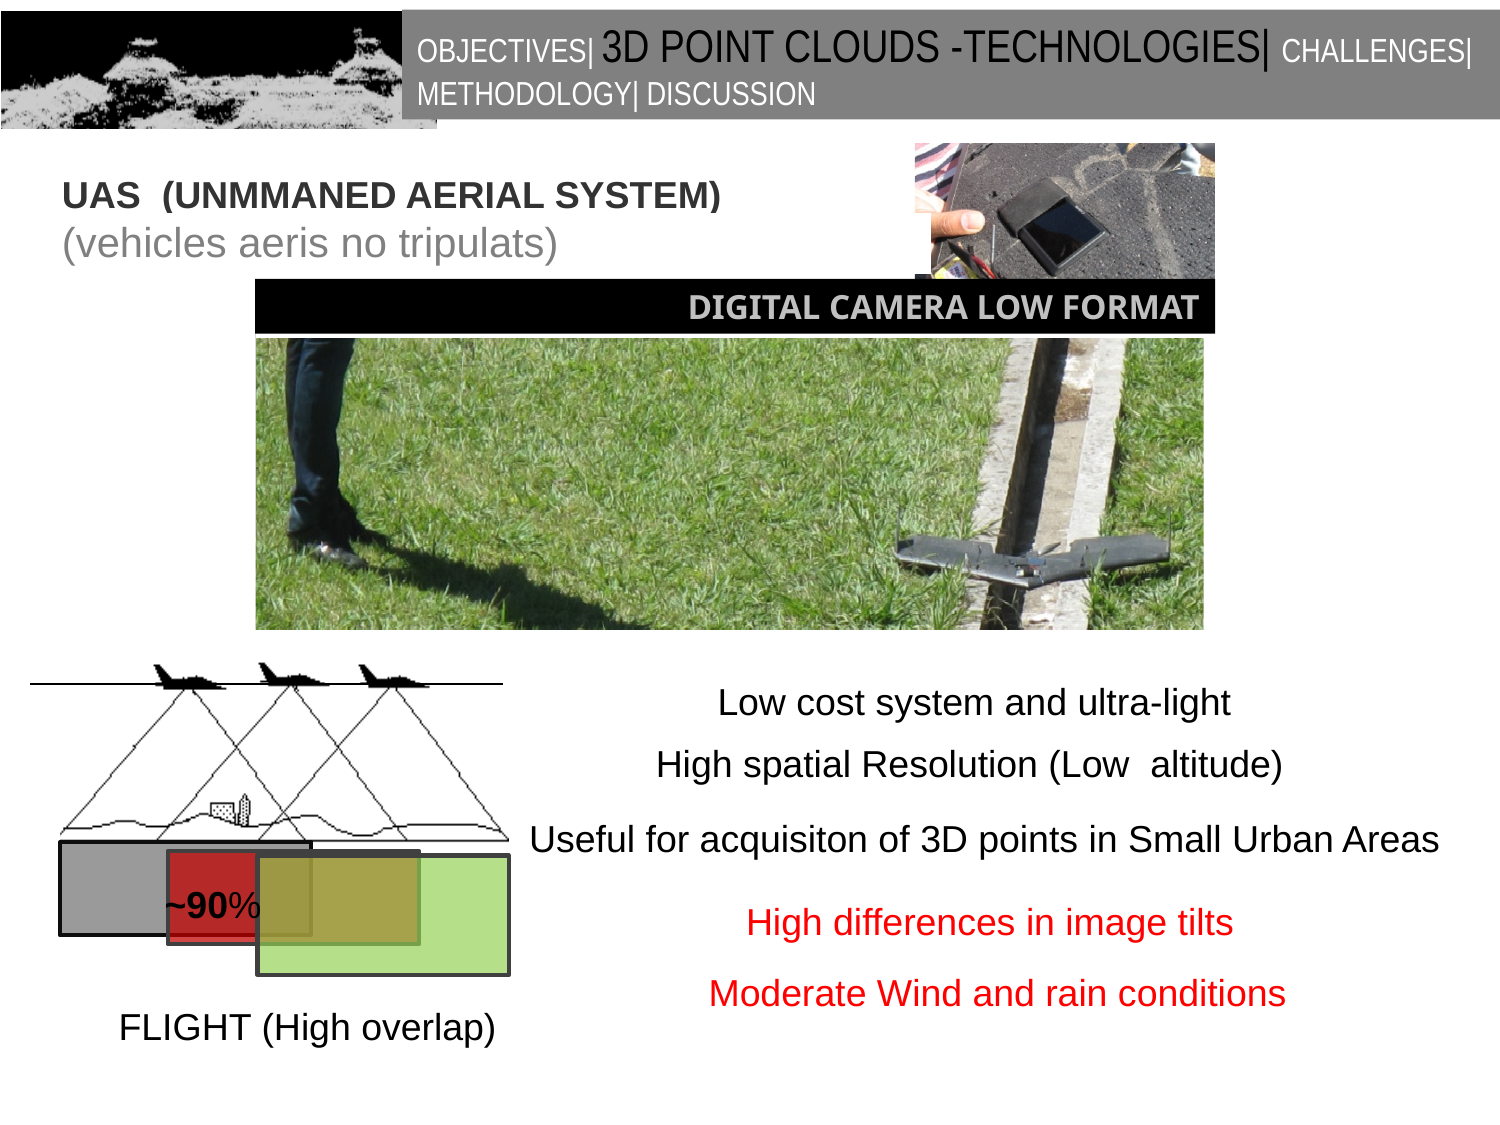

OBJECTIVES| 3D POINT CLOUDS -TECHNOLOGIES| CHALLENGES| METHODOLOGY| DISCUSSION
 UAS (UNMMANED AERIAL SYSTEM)
 (vehicles aeris no tripulats)
DIGITAL CAMERA LOW FORMAT
Low cost system and ultra-light
High spatial Resolution (Low altitude)
Useful for acquisiton of 3D points in Small Urban Areas
~90%
High differences in image tilts
Moderate Wind and rain conditions
FLIGHT (High overlap)